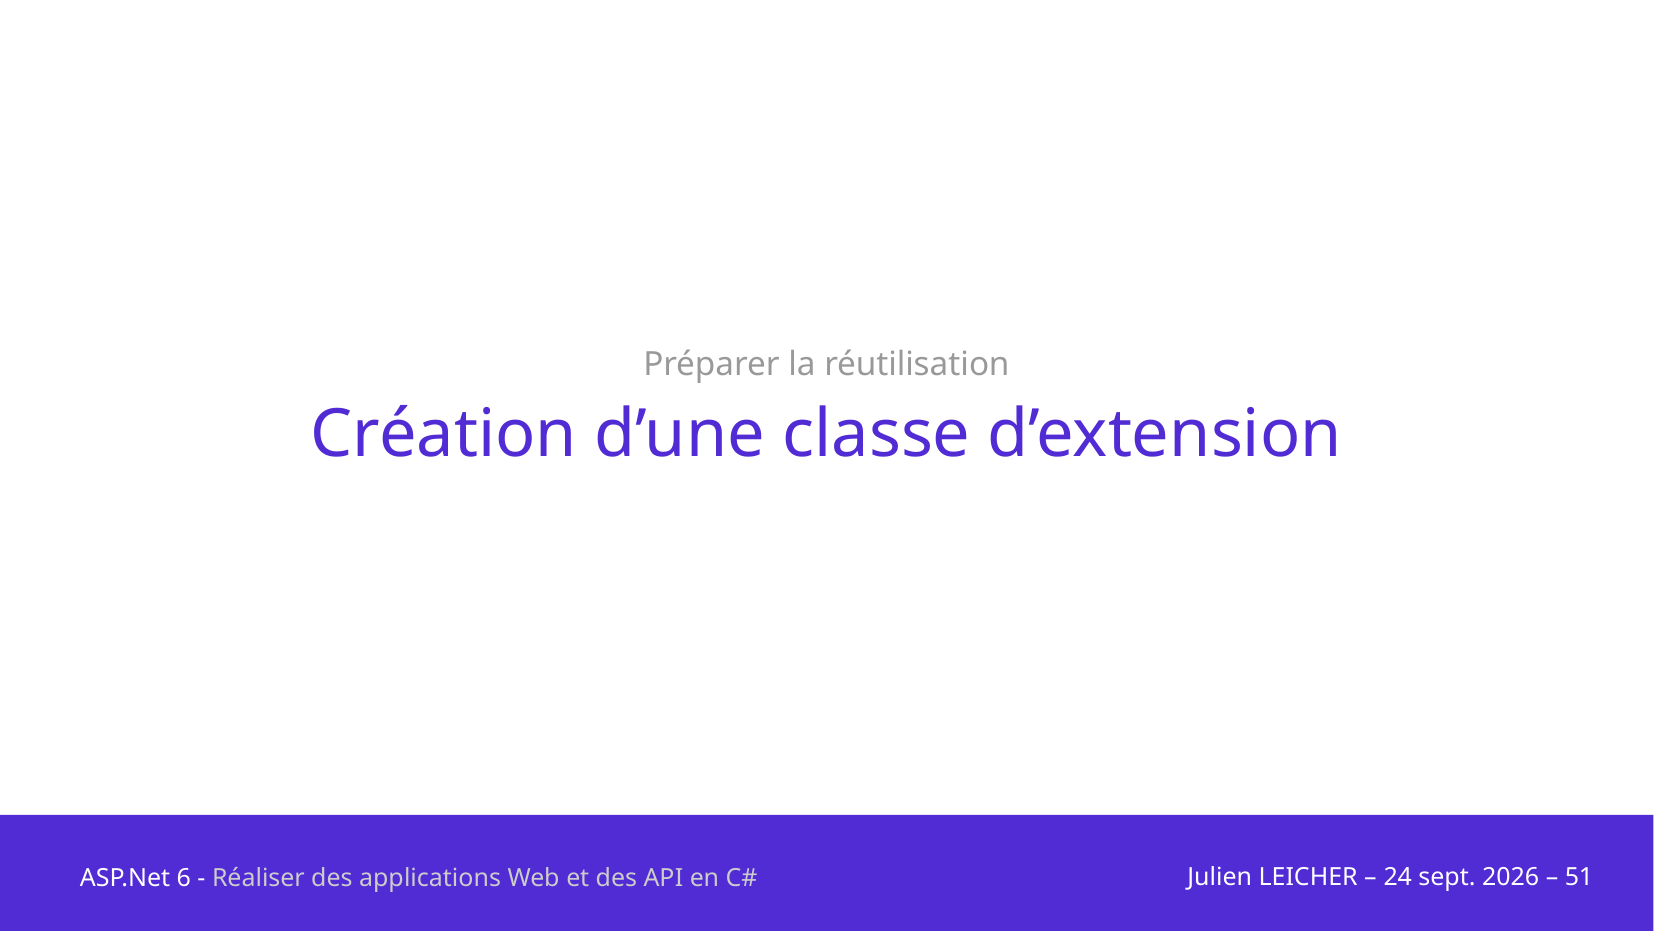

Préparer la réutilisation
Création d’une classe d’extension
Julien LEICHER – –
ASP.Net 6 - Réaliser des applications Web et des API en C#